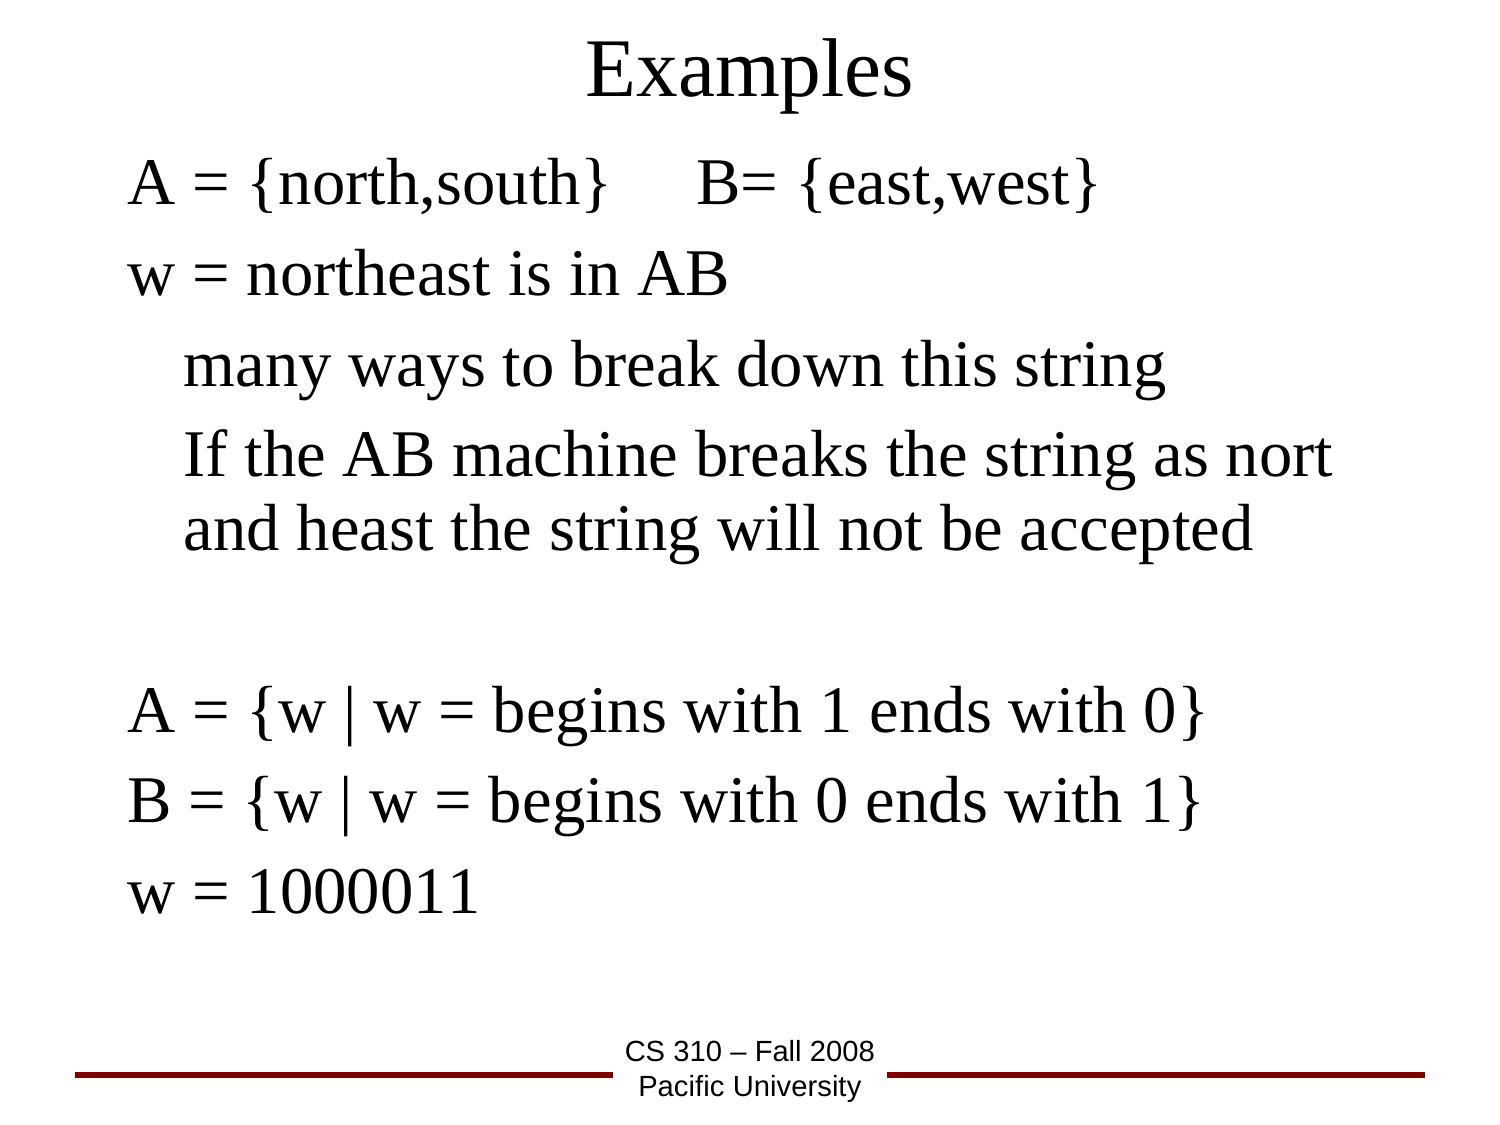

# Examples
A = {north,south} B= {east,west}
w = northeast is in AB
	many ways to break down this string
	If the AB machine breaks the string as nort and heast the string will not be accepted
A = {w | w = begins with 1 ends with 0}
B = {w | w = begins with 0 ends with 1}
w = 1000011